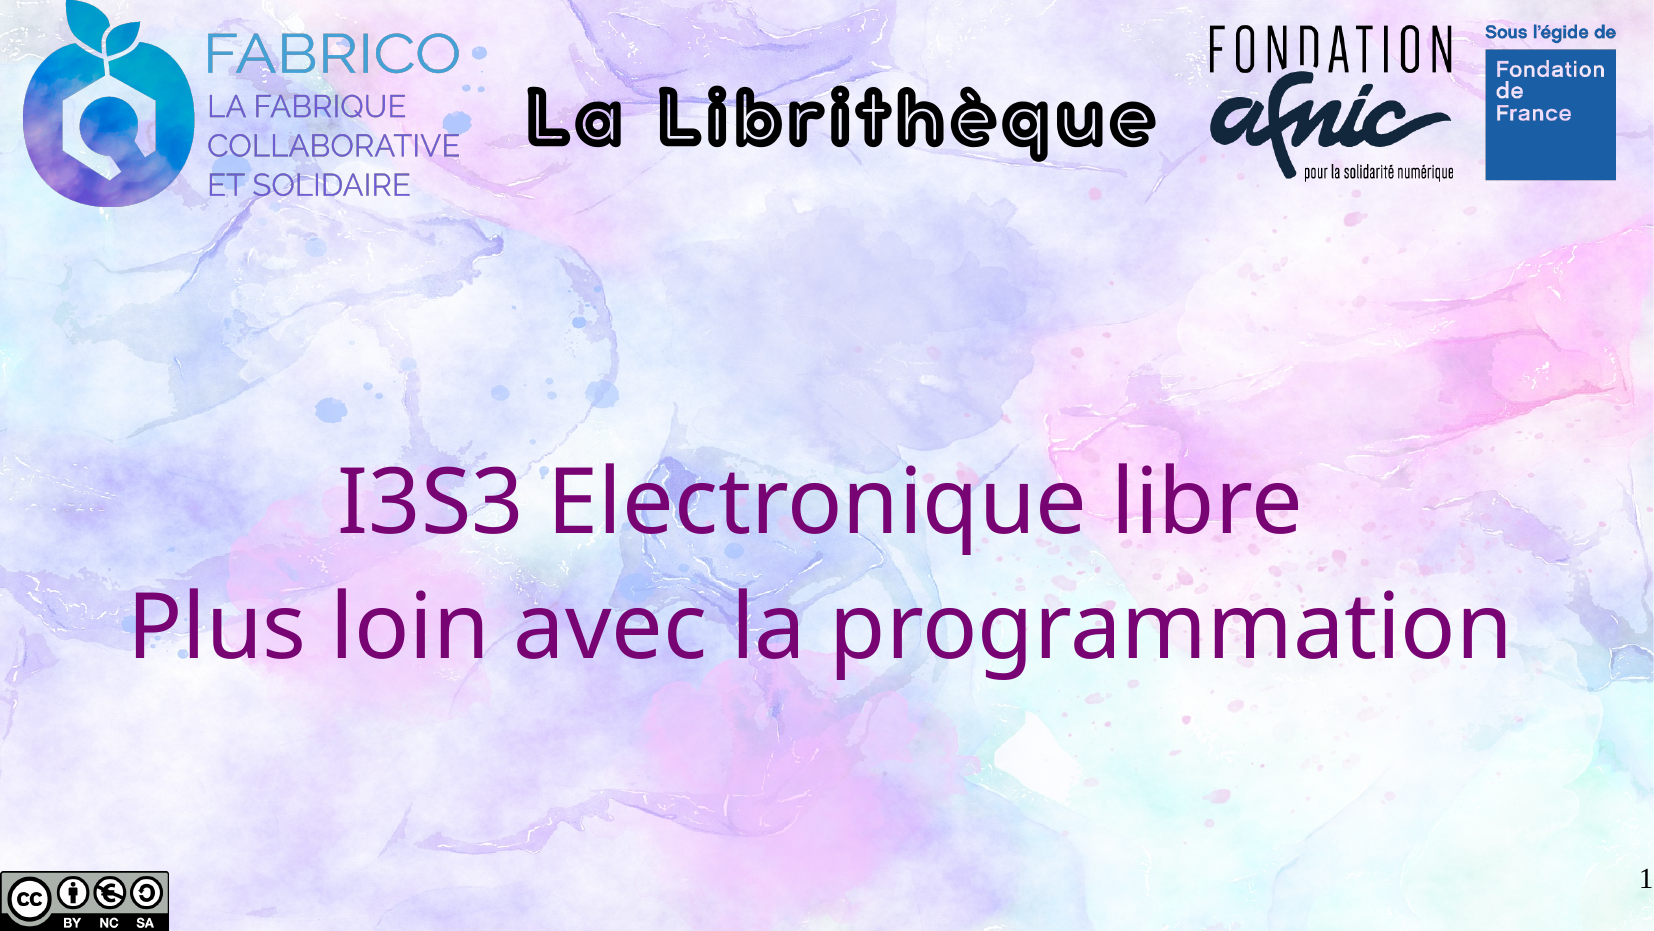

# I3S3 Electronique libre Plus loin avec la programmation
1